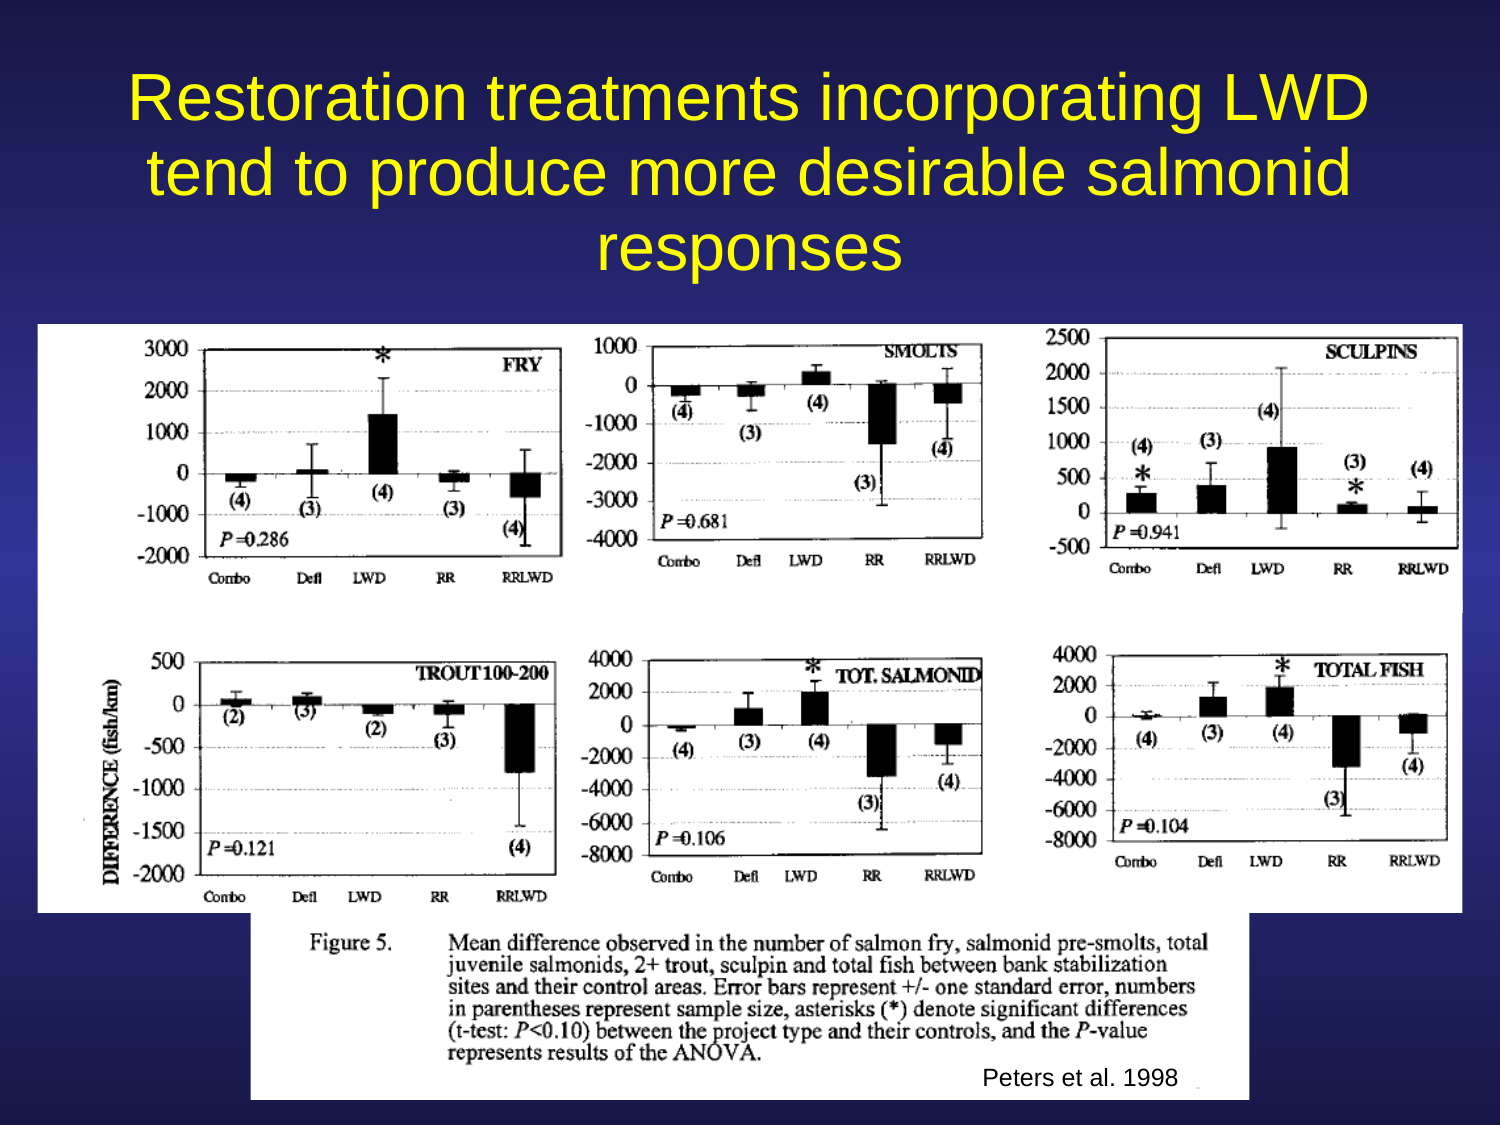

# Restoration treatments incorporating LWD tend to produce more desirable salmonid responses
Peters et al. 1998